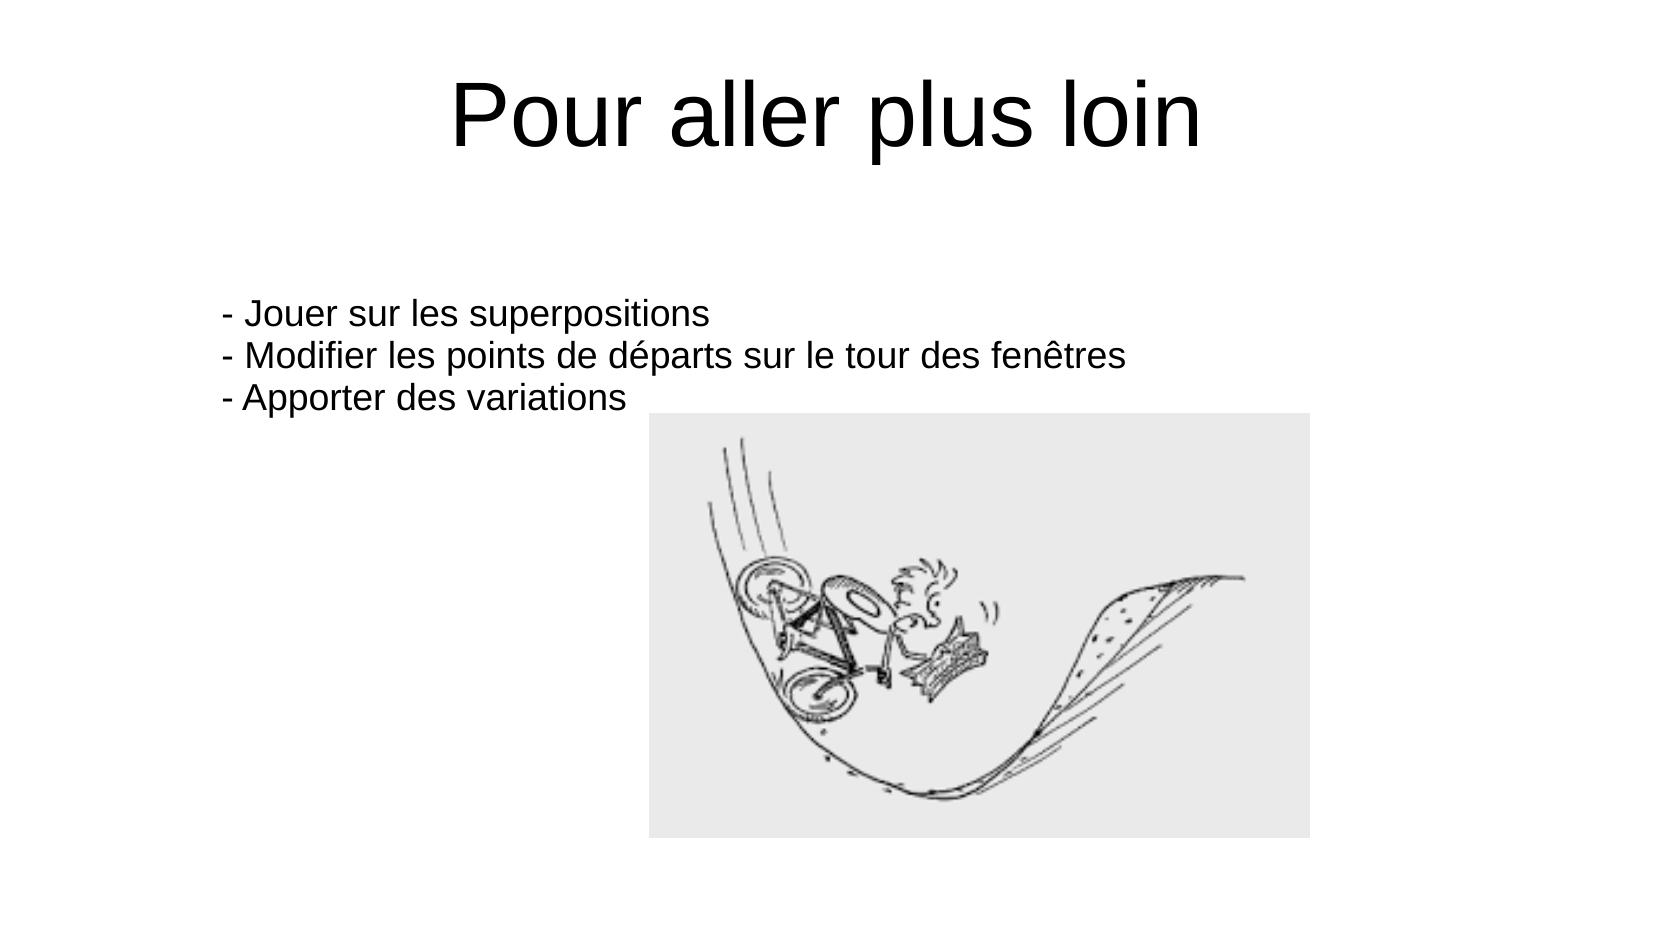

# Pour aller plus loin
- Jouer sur les superpositions
- Modifier les points de départs sur le tour des fenêtres
- Apporter des variations